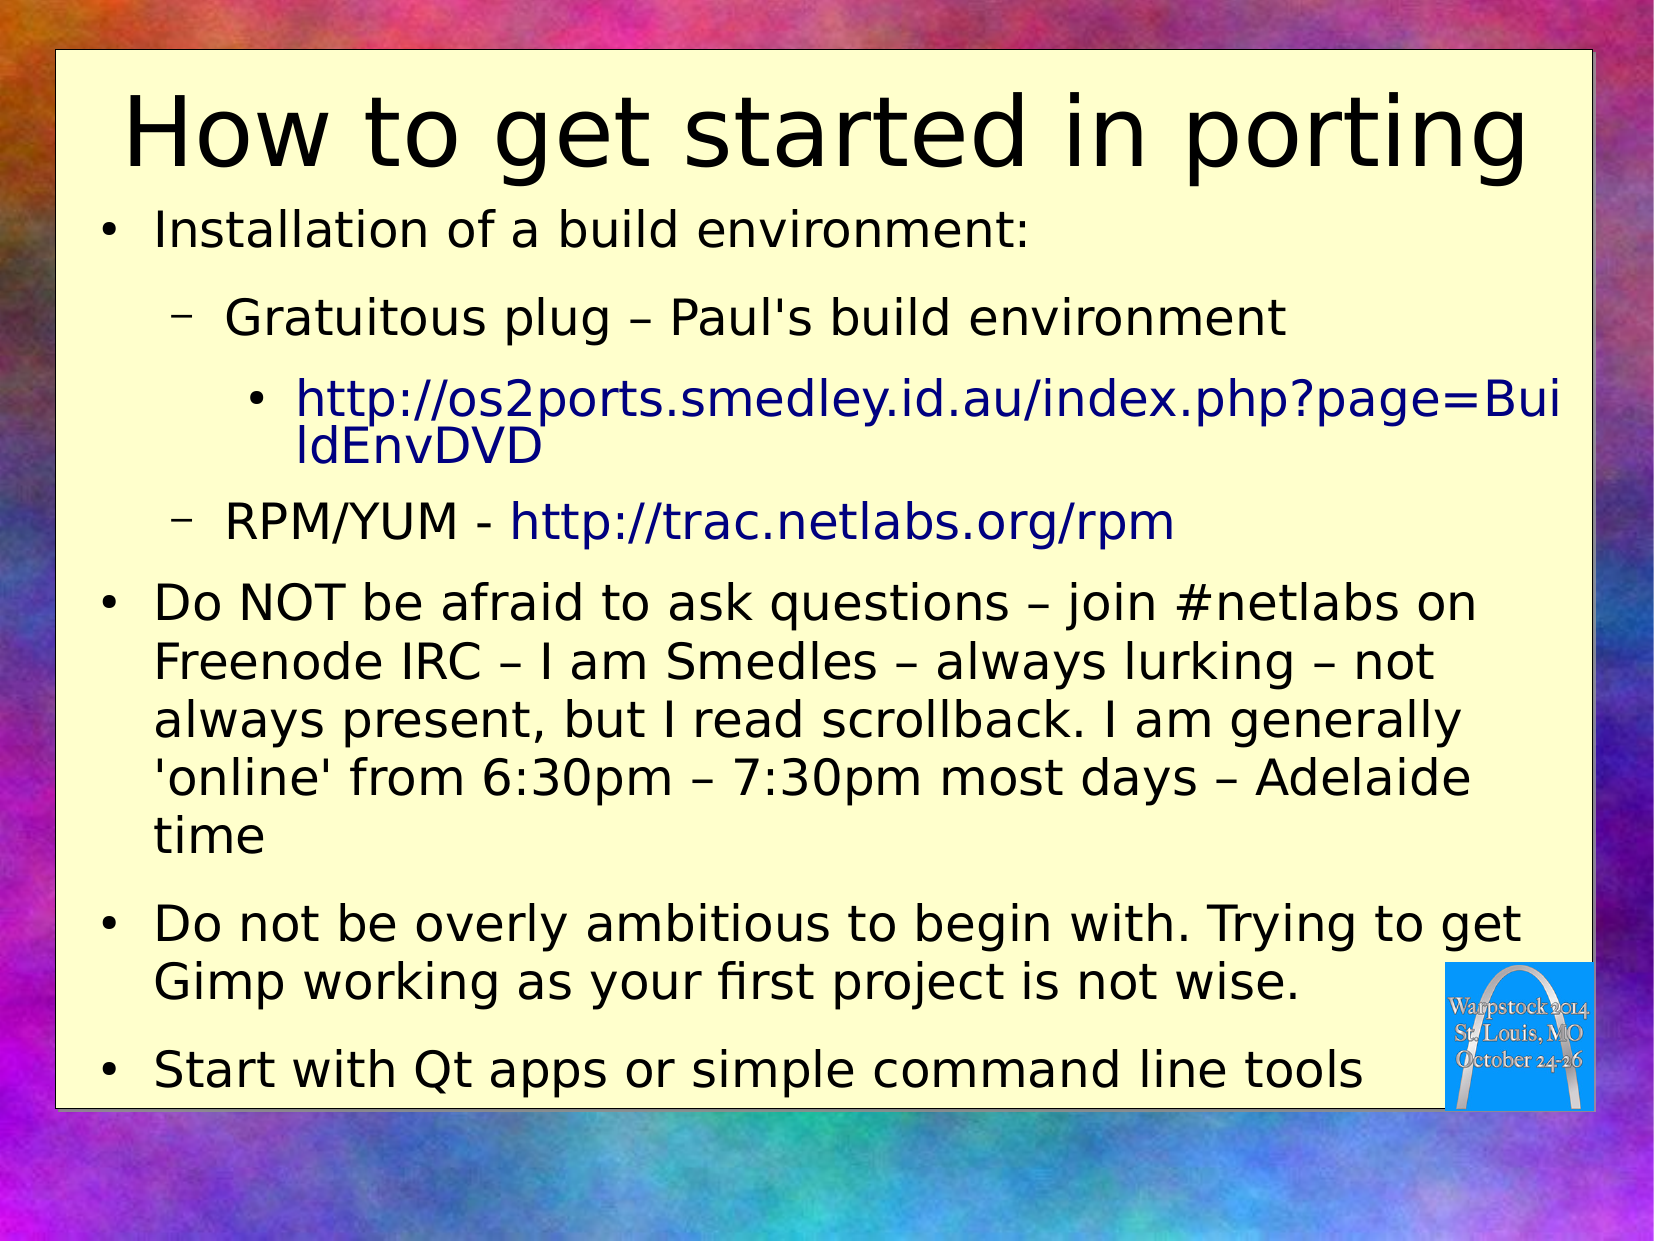

# How to get started in porting
Installation of a build environment:
Gratuitous plug – Paul's build environment
http://os2ports.smedley.id.au/index.php?page=BuildEnvDVD
RPM/YUM - http://trac.netlabs.org/rpm
Do NOT be afraid to ask questions – join #netlabs on Freenode IRC – I am Smedles – always lurking – not always present, but I read scrollback. I am generally 'online' from 6:30pm – 7:30pm most days – Adelaide time
Do not be overly ambitious to begin with. Trying to get Gimp working as your first project is not wise.
Start with Qt apps or simple command line tools